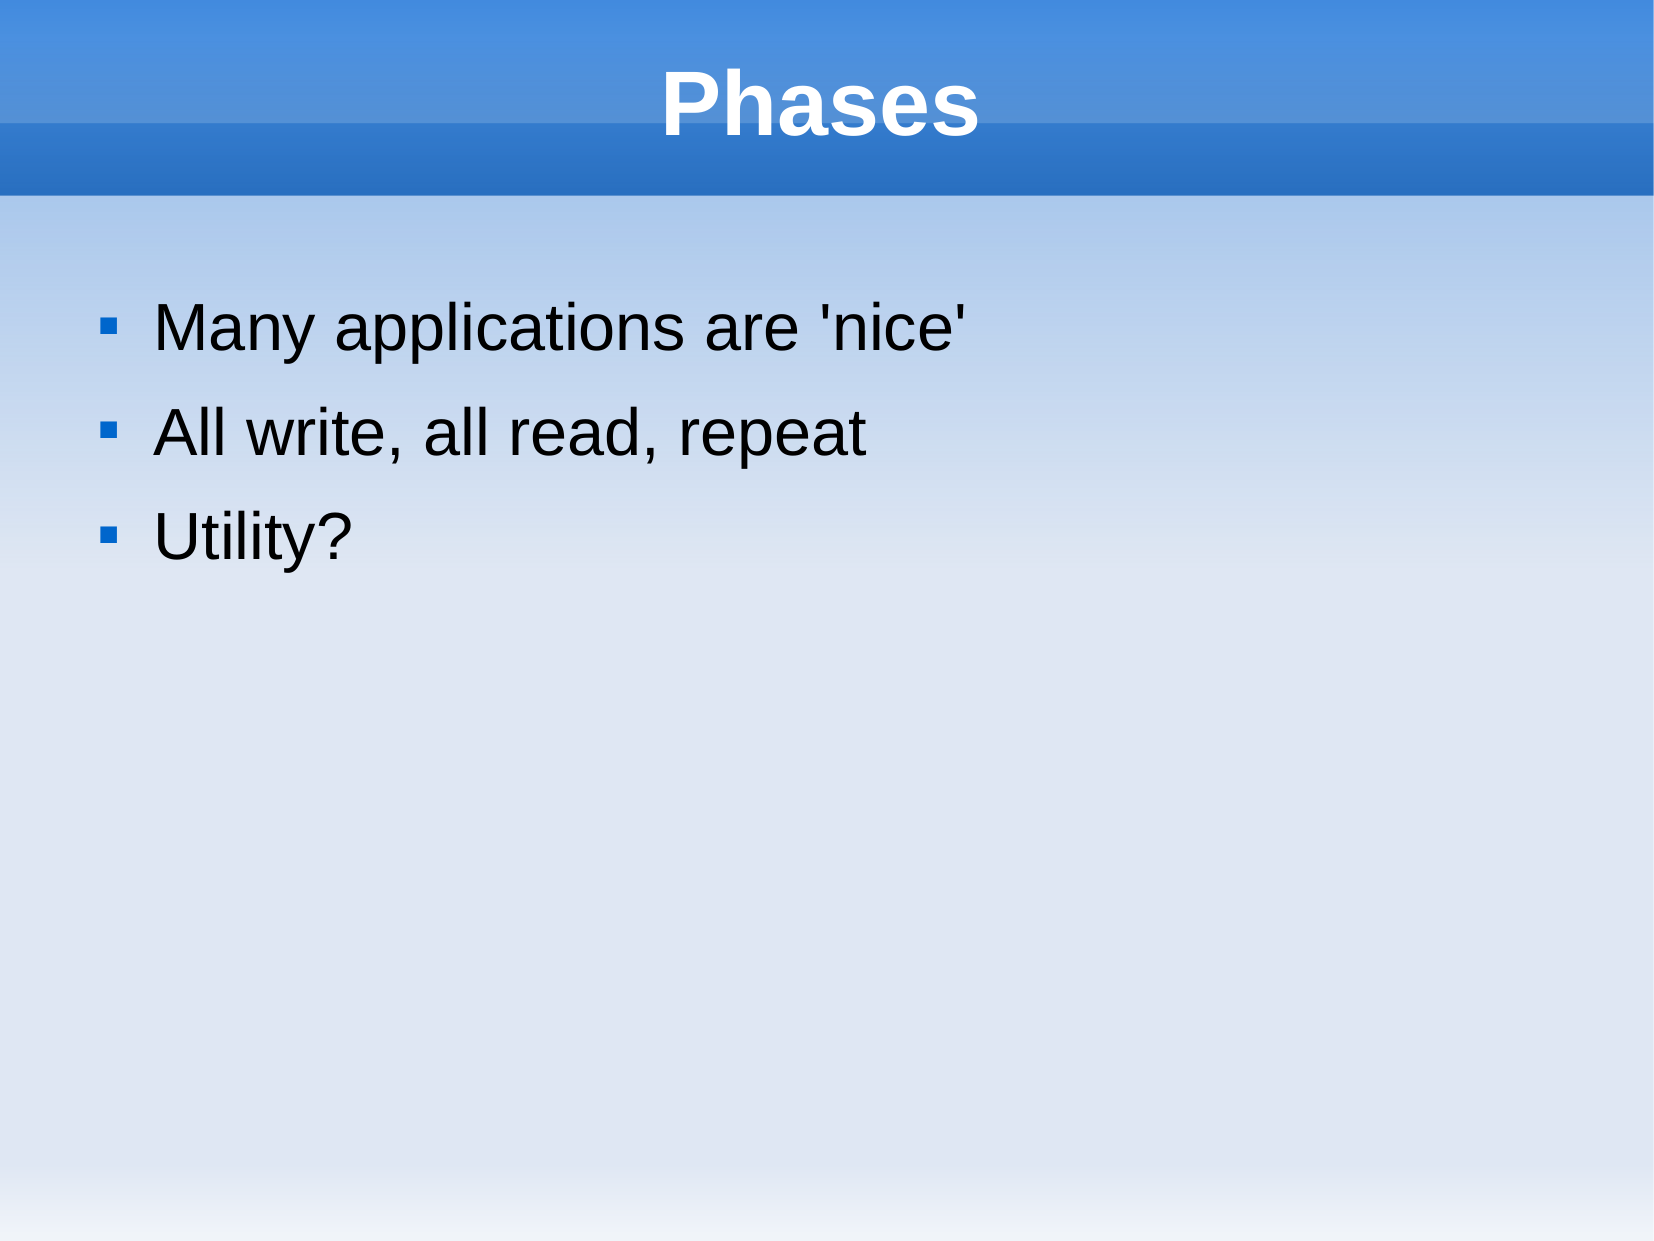

# Phases
Many applications are 'nice'
All write, all read, repeat
Utility?